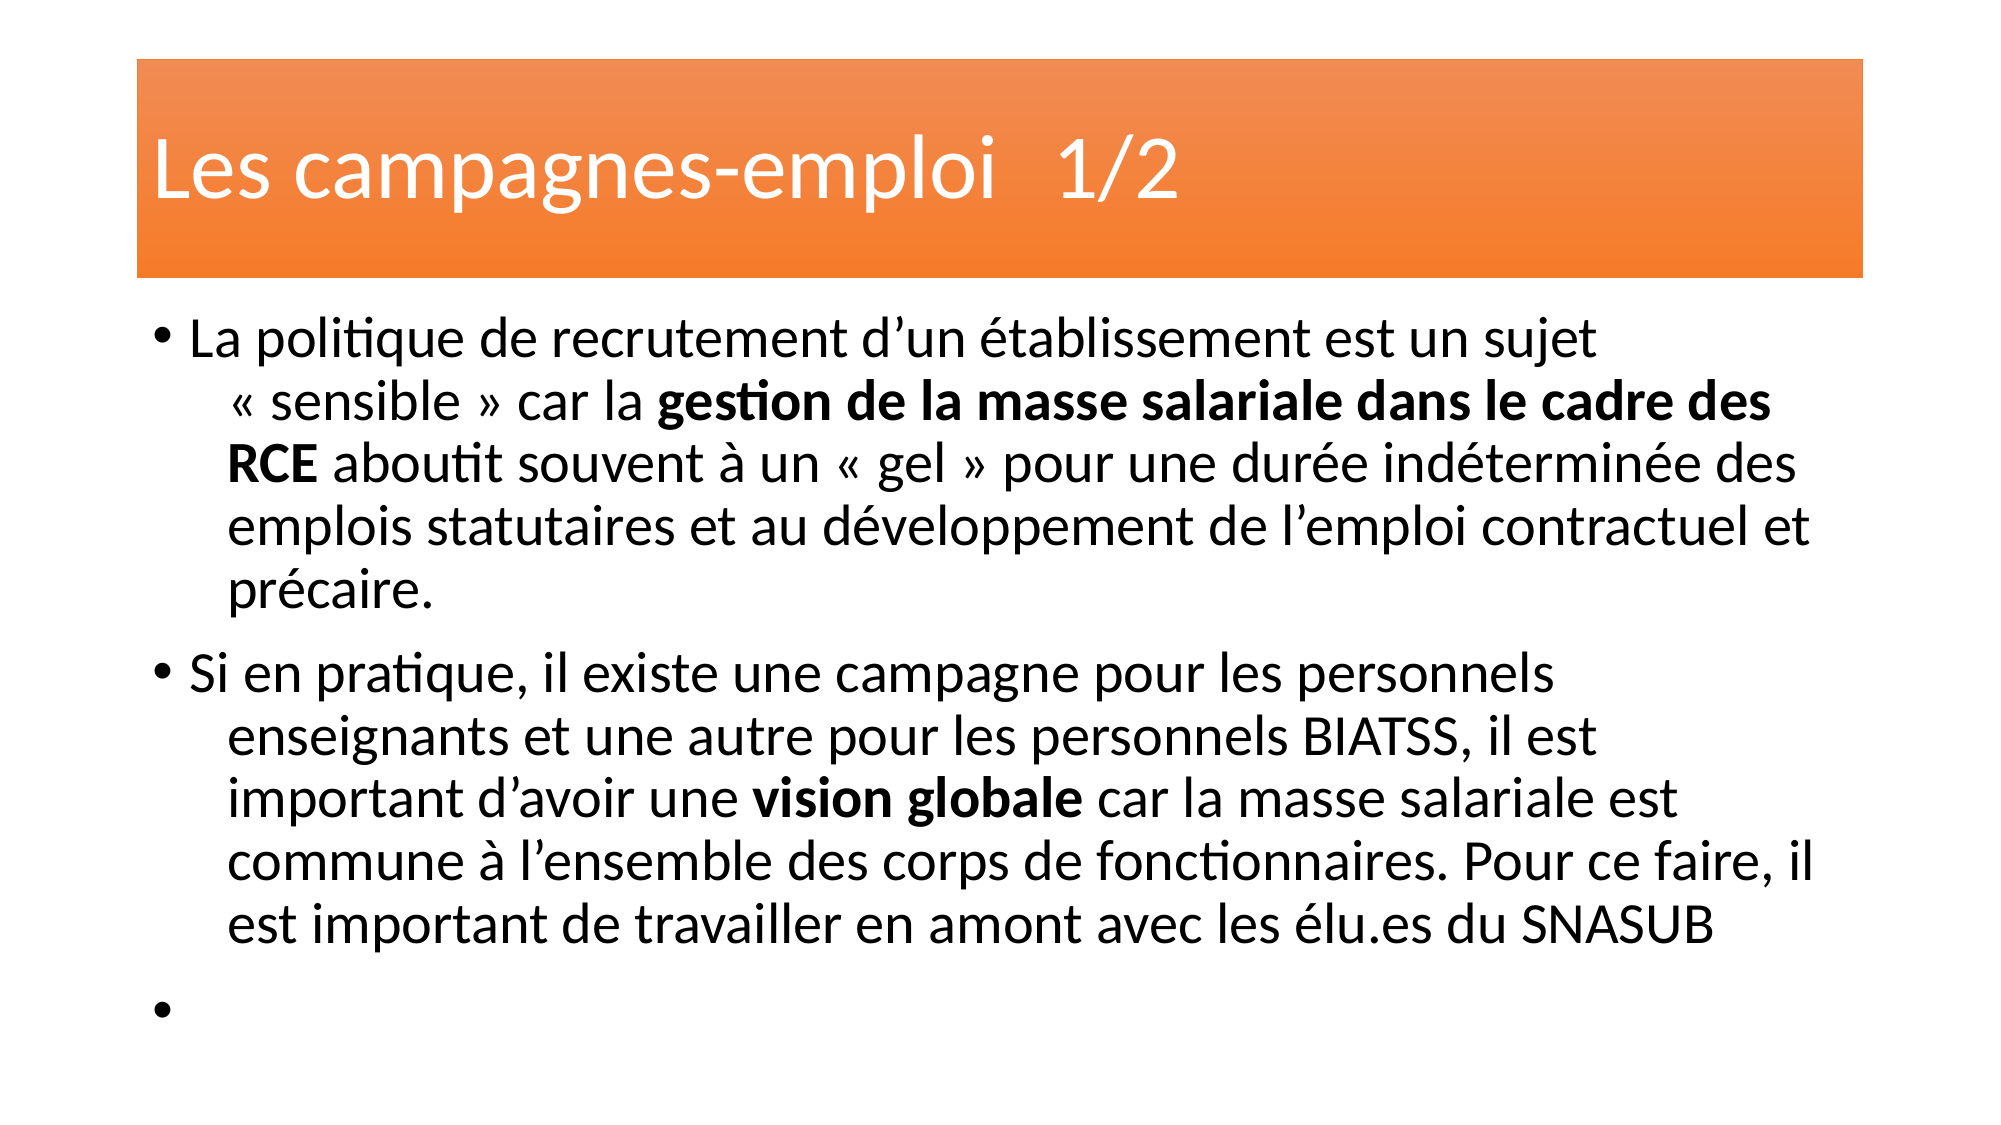

# Les campagnes-emploi	1/2
La politique de recrutement d’un établissement est un sujet « sensible » car la gestion de la masse salariale dans le cadre des RCE aboutit souvent à un « gel » pour une durée indéterminée des emplois statutaires et au développement de l’emploi contractuel et précaire.
Si en pratique, il existe une campagne pour les personnels enseignants et une autre pour les personnels BIATSS, il est important d’avoir une vision globale car la masse salariale est commune à l’ensemble des corps de fonctionnaires. Pour ce faire, il est important de travailler en amont avec les élu.es du SNASUB